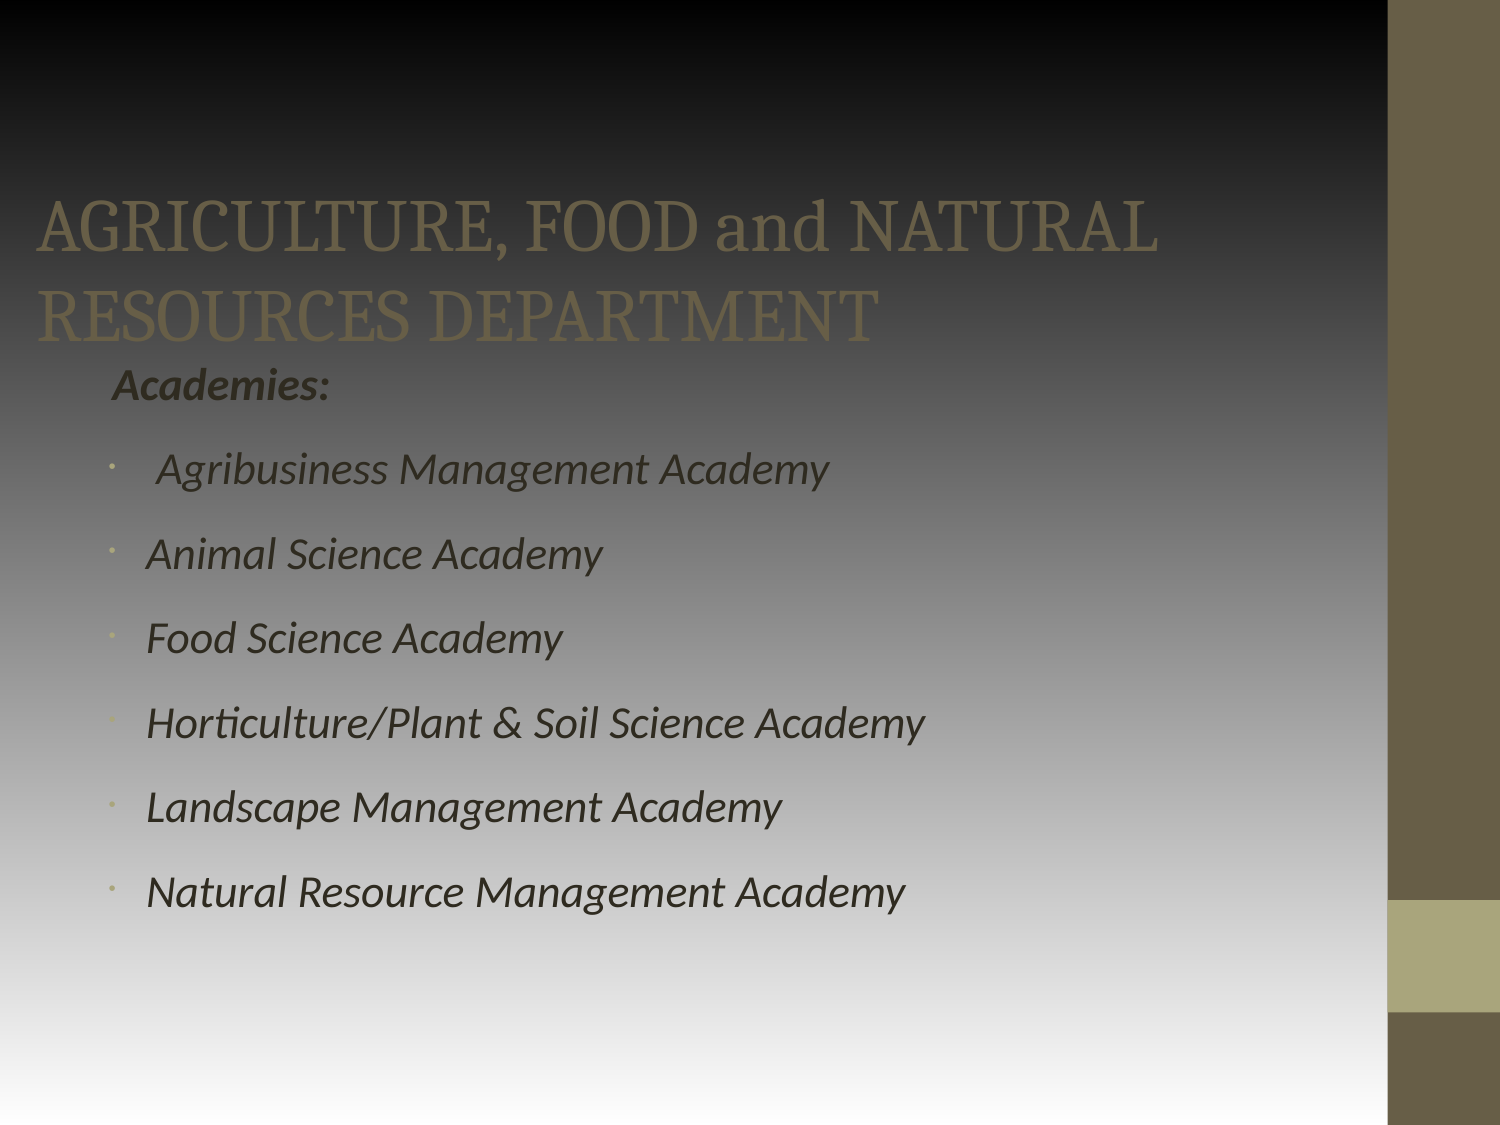

# AGRICULTURE, FOOD and NATURAL RESOURCES DEPARTMENT
Academies:
 Agribusiness Management Academy
Animal Science Academy
Food Science Academy
Horticulture/Plant & Soil Science Academy
Landscape Management Academy
Natural Resource Management Academy